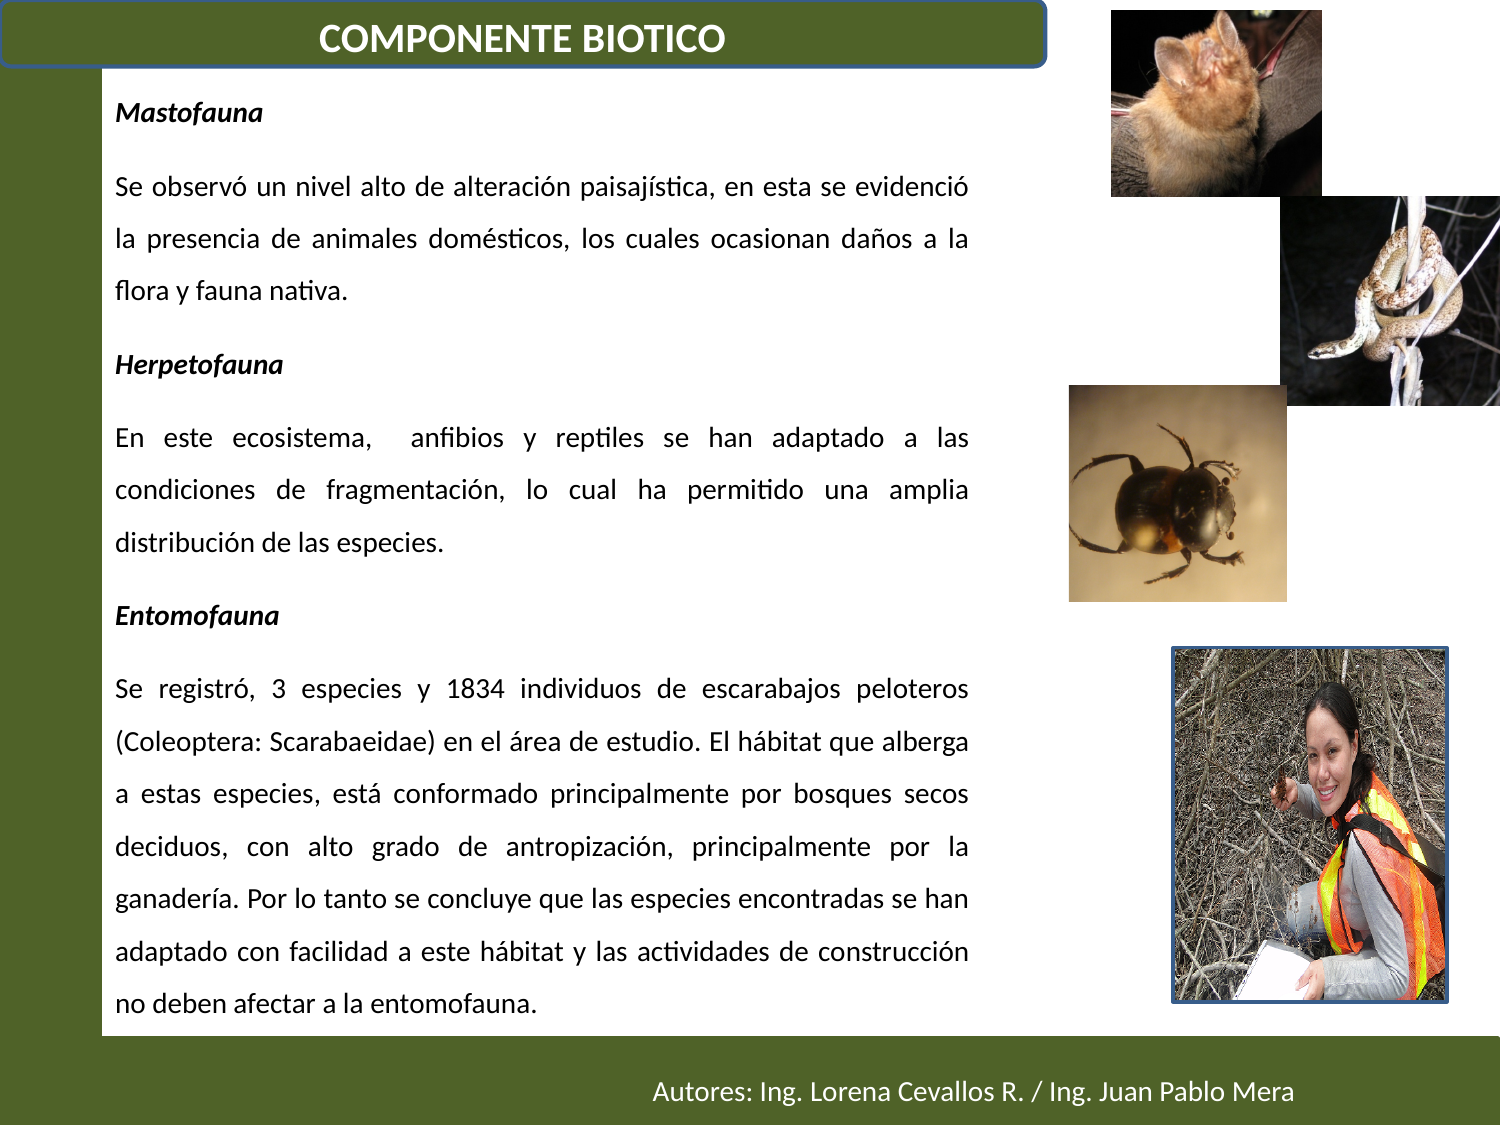

COMPONENTE BIOTICO
Mastofauna
Se observó un nivel alto de alteración paisajística, en esta se evidenció la presencia de animales domésticos, los cuales ocasionan daños a la flora y fauna nativa.
Herpetofauna
En este ecosistema, anfibios y reptiles se han adaptado a las condiciones de fragmentación, lo cual ha permitido una amplia distribución de las especies.
Entomofauna
Se registró, 3 especies y 1834 individuos de escarabajos peloteros (Coleoptera: Scarabaeidae) en el área de estudio. El hábitat que alberga a estas especies, está conformado principalmente por bosques secos deciduos, con alto grado de antropización, principalmente por la ganadería. Por lo tanto se concluye que las especies encontradas se han adaptado con facilidad a este hábitat y las actividades de construcción no deben afectar a la entomofauna.
Autores: Ing. Lorena Cevallos R. / Ing. Juan Pablo Mera